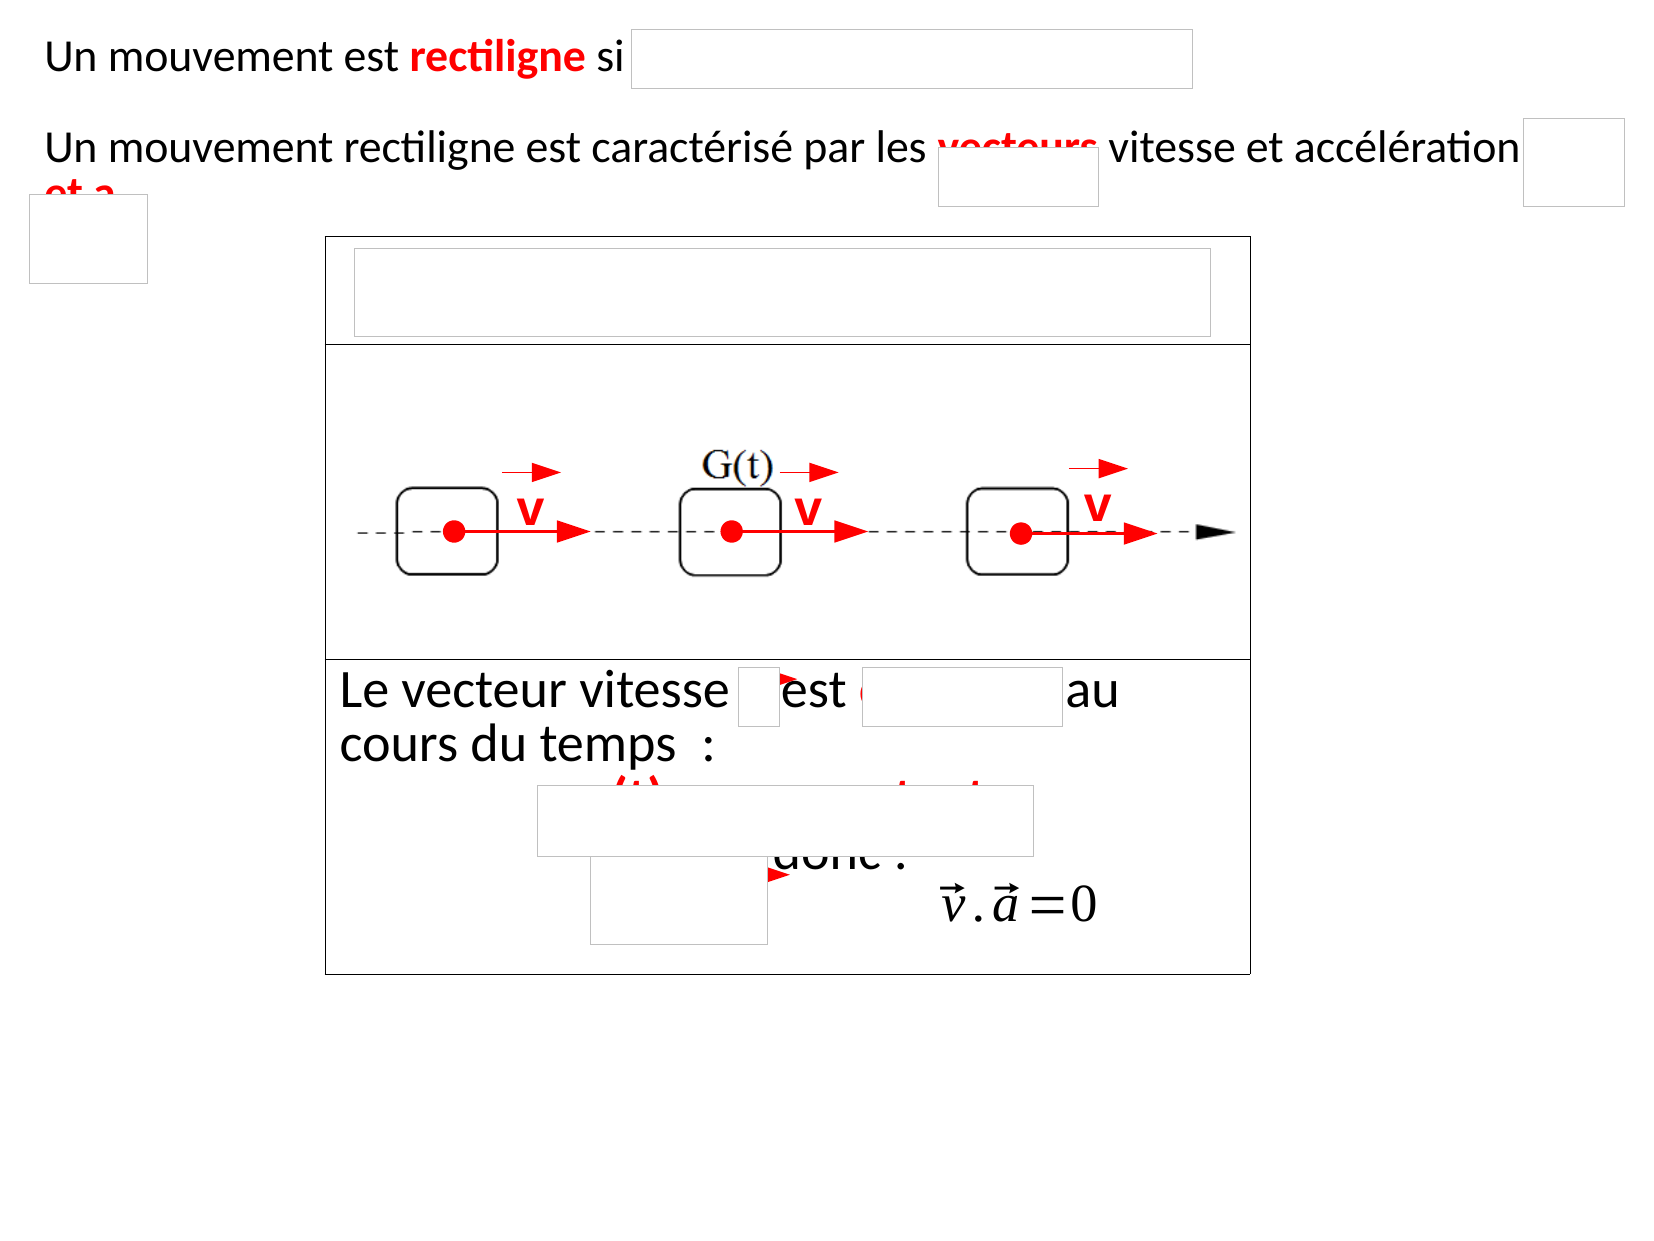

Un mouvement est rectiligne si sa trajectoire est une droite.
Un mouvement rectiligne est caractérisé par les vecteurs vitesse et accélération : v et a
| Mouvement rectiligne uniforme |
| --- |
| |
| Le vecteur vitesse v est constant au cours du temps  : v (t) = v = constante a = 0 donc : |
c.
v
v
v